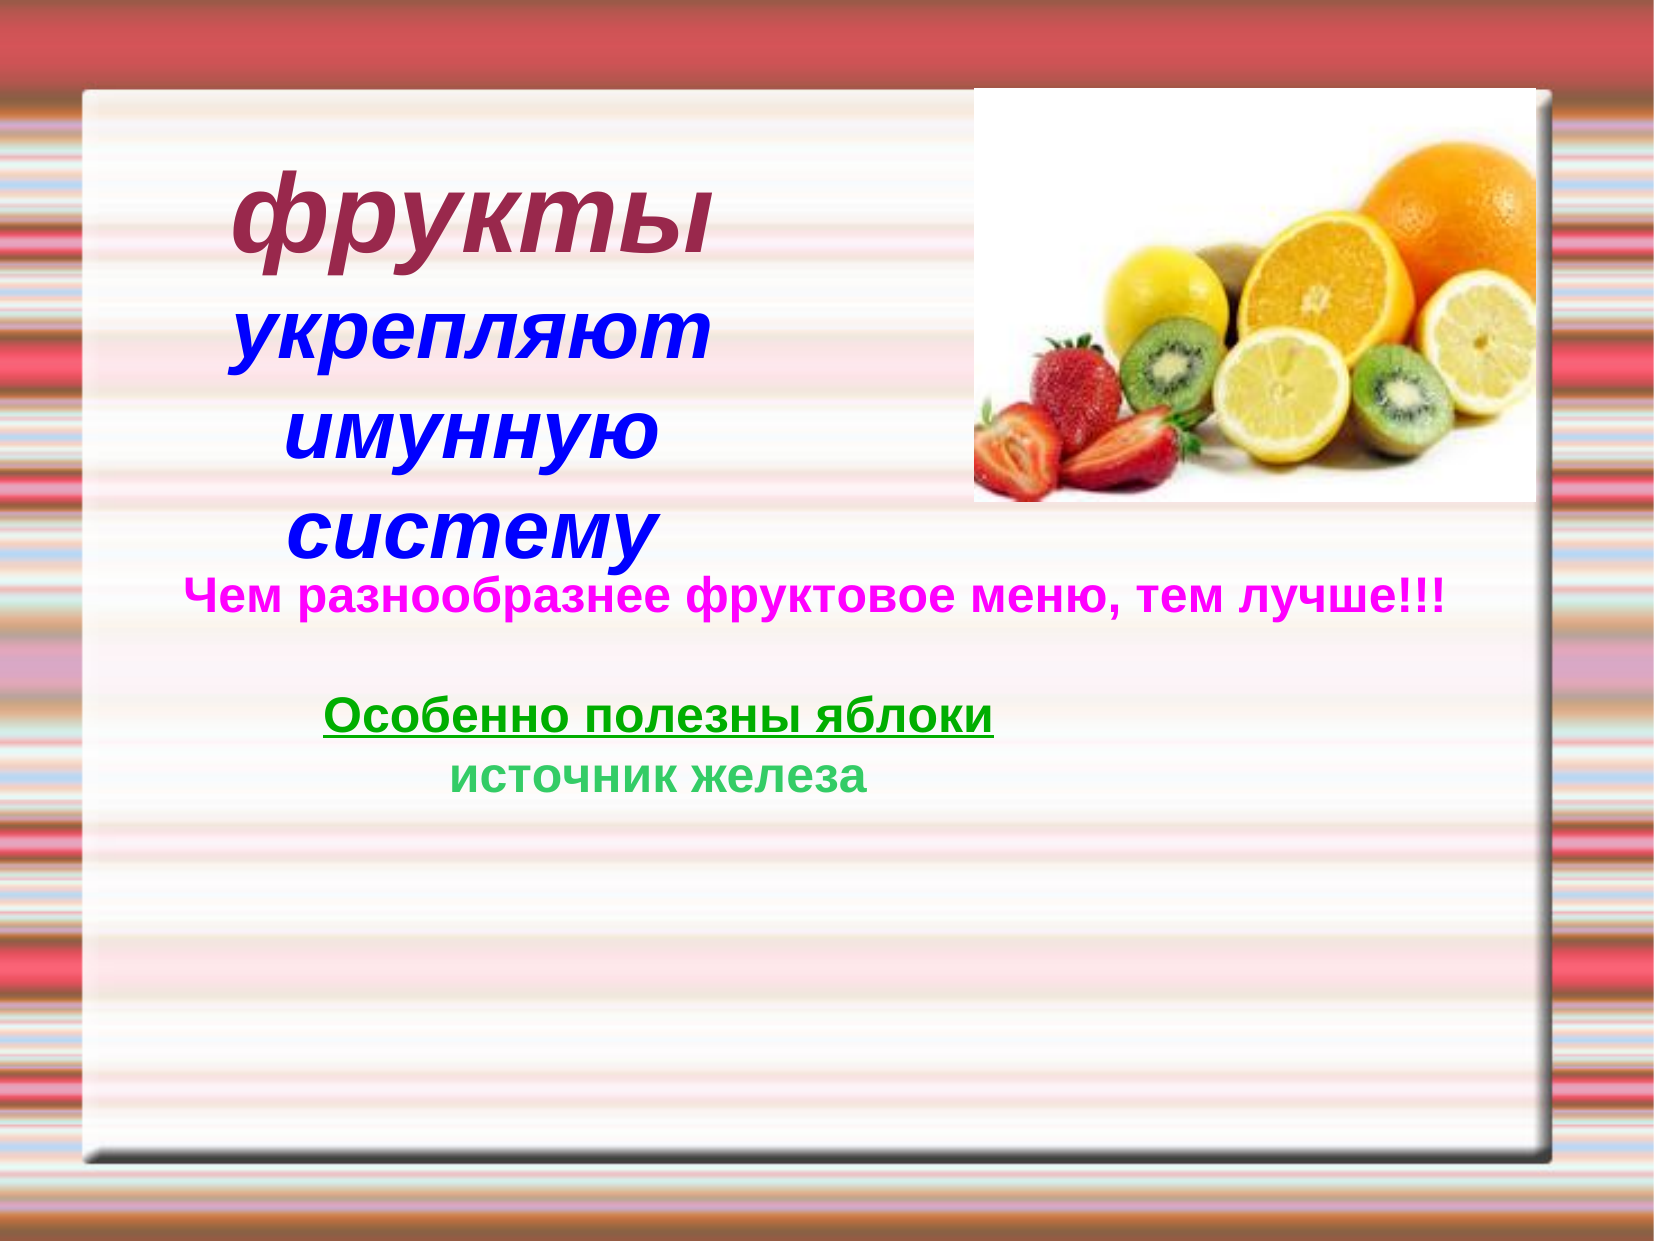

# фрукты укрепляют имунную систему
Чем разнообразнее фруктовое меню, тем лучше!!!
 Особенно полезны яблоки
 источник железа